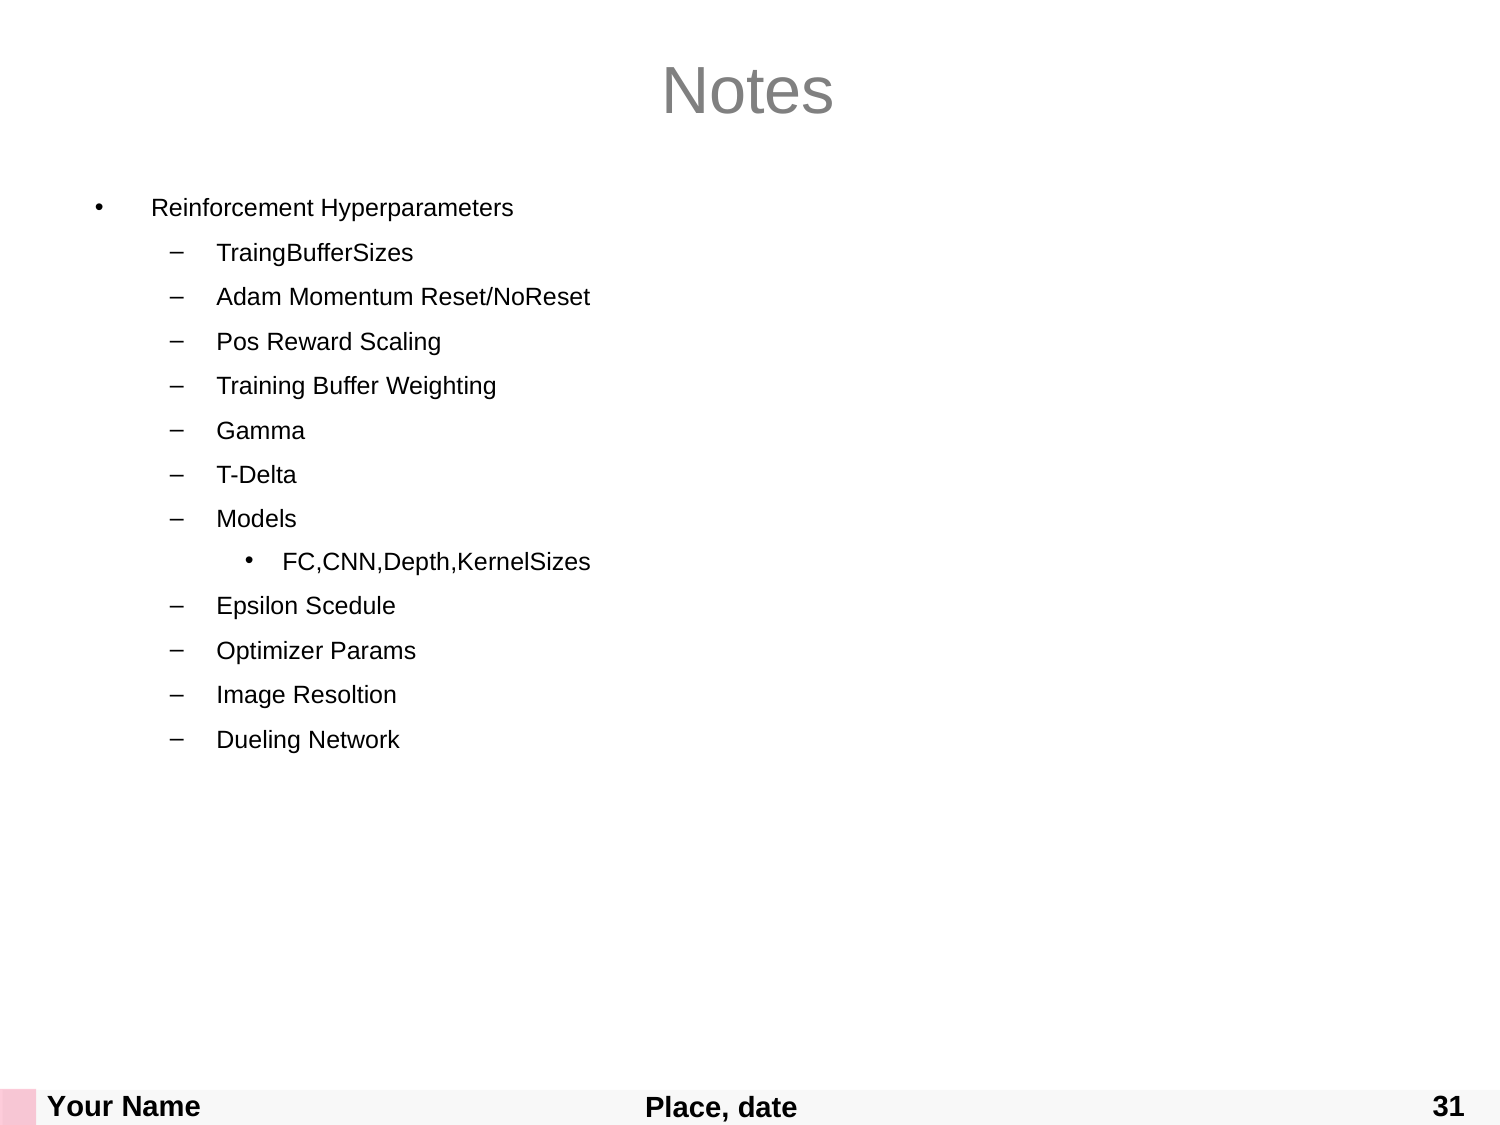

# Notes
Reinforcement Hyperparameters
TraingBufferSizes
Adam Momentum Reset/NoReset
Pos Reward Scaling
Training Buffer Weighting
Gamma
T-Delta
Models
FC,CNN,Depth,KernelSizes
Epsilon Scedule
Optimizer Params
Image Resoltion
Dueling Network